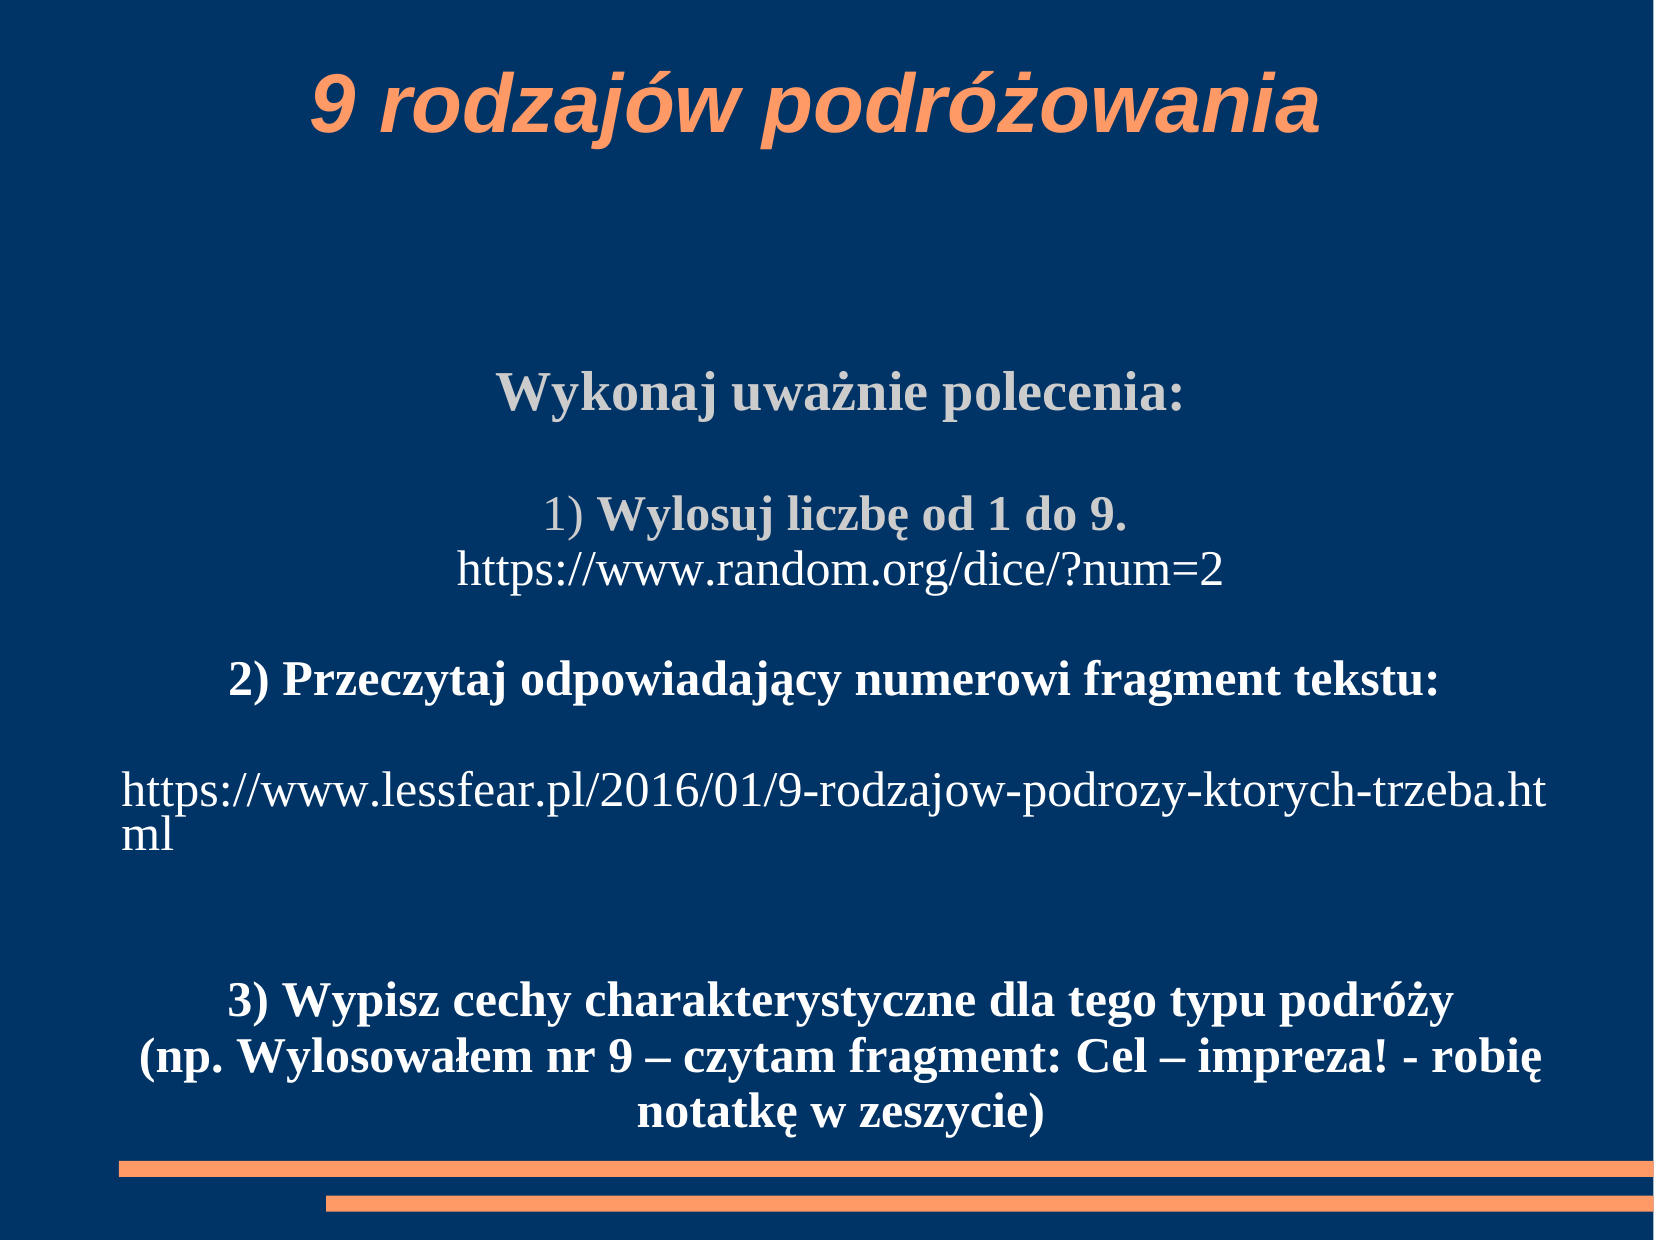

# 9 rodzajów podróżowania
Wykonaj uważnie polecenia:
1) Wylosuj liczbę od 1 do 9.
https://www.random.org/dice/?num=2
2) Przeczytaj odpowiadający numerowi fragment tekstu:
https://www.lessfear.pl/2016/01/9-rodzajow-podrozy-ktorych-trzeba.html
3) Wypisz cechy charakterystyczne dla tego typu podróży
(np. Wylosowałem nr 9 – czytam fragment: Cel – impreza! - robię notatkę w zeszycie)